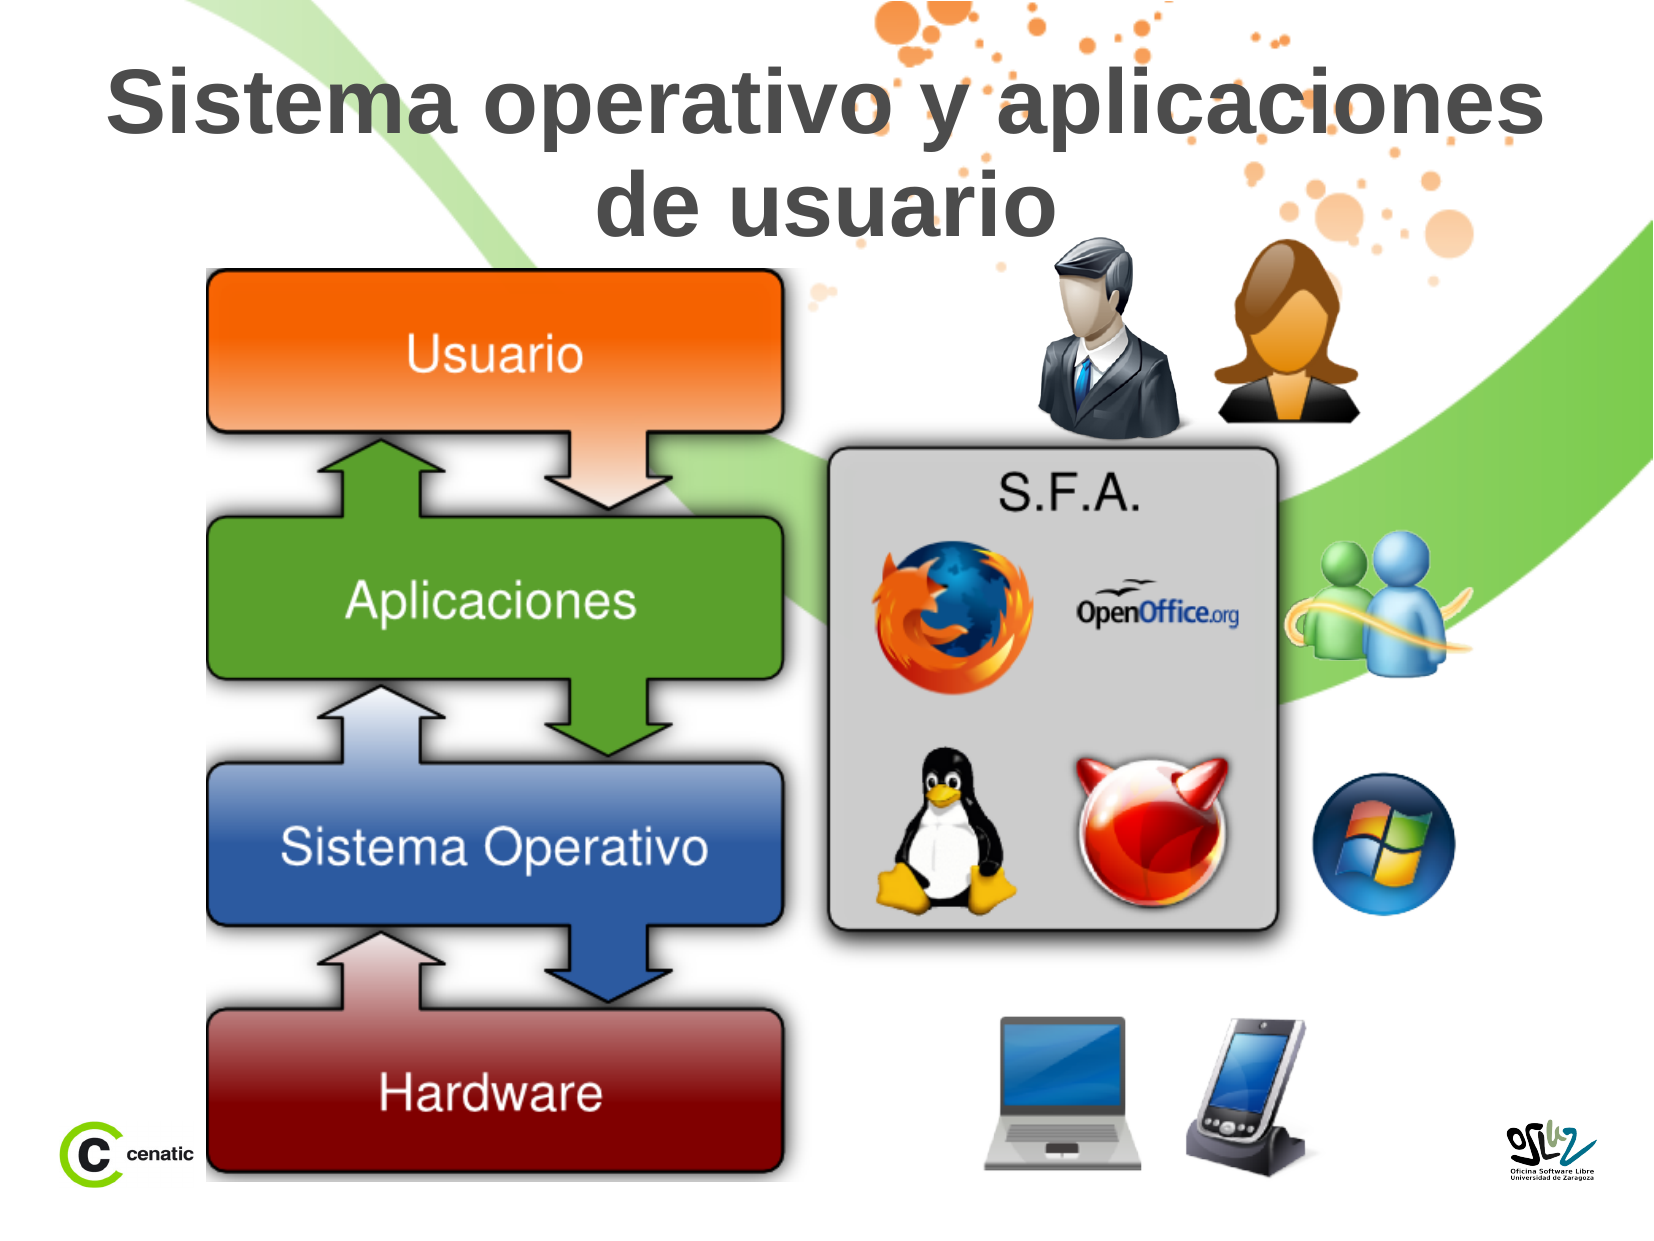

# Sistema operativo y aplicaciones de usuario